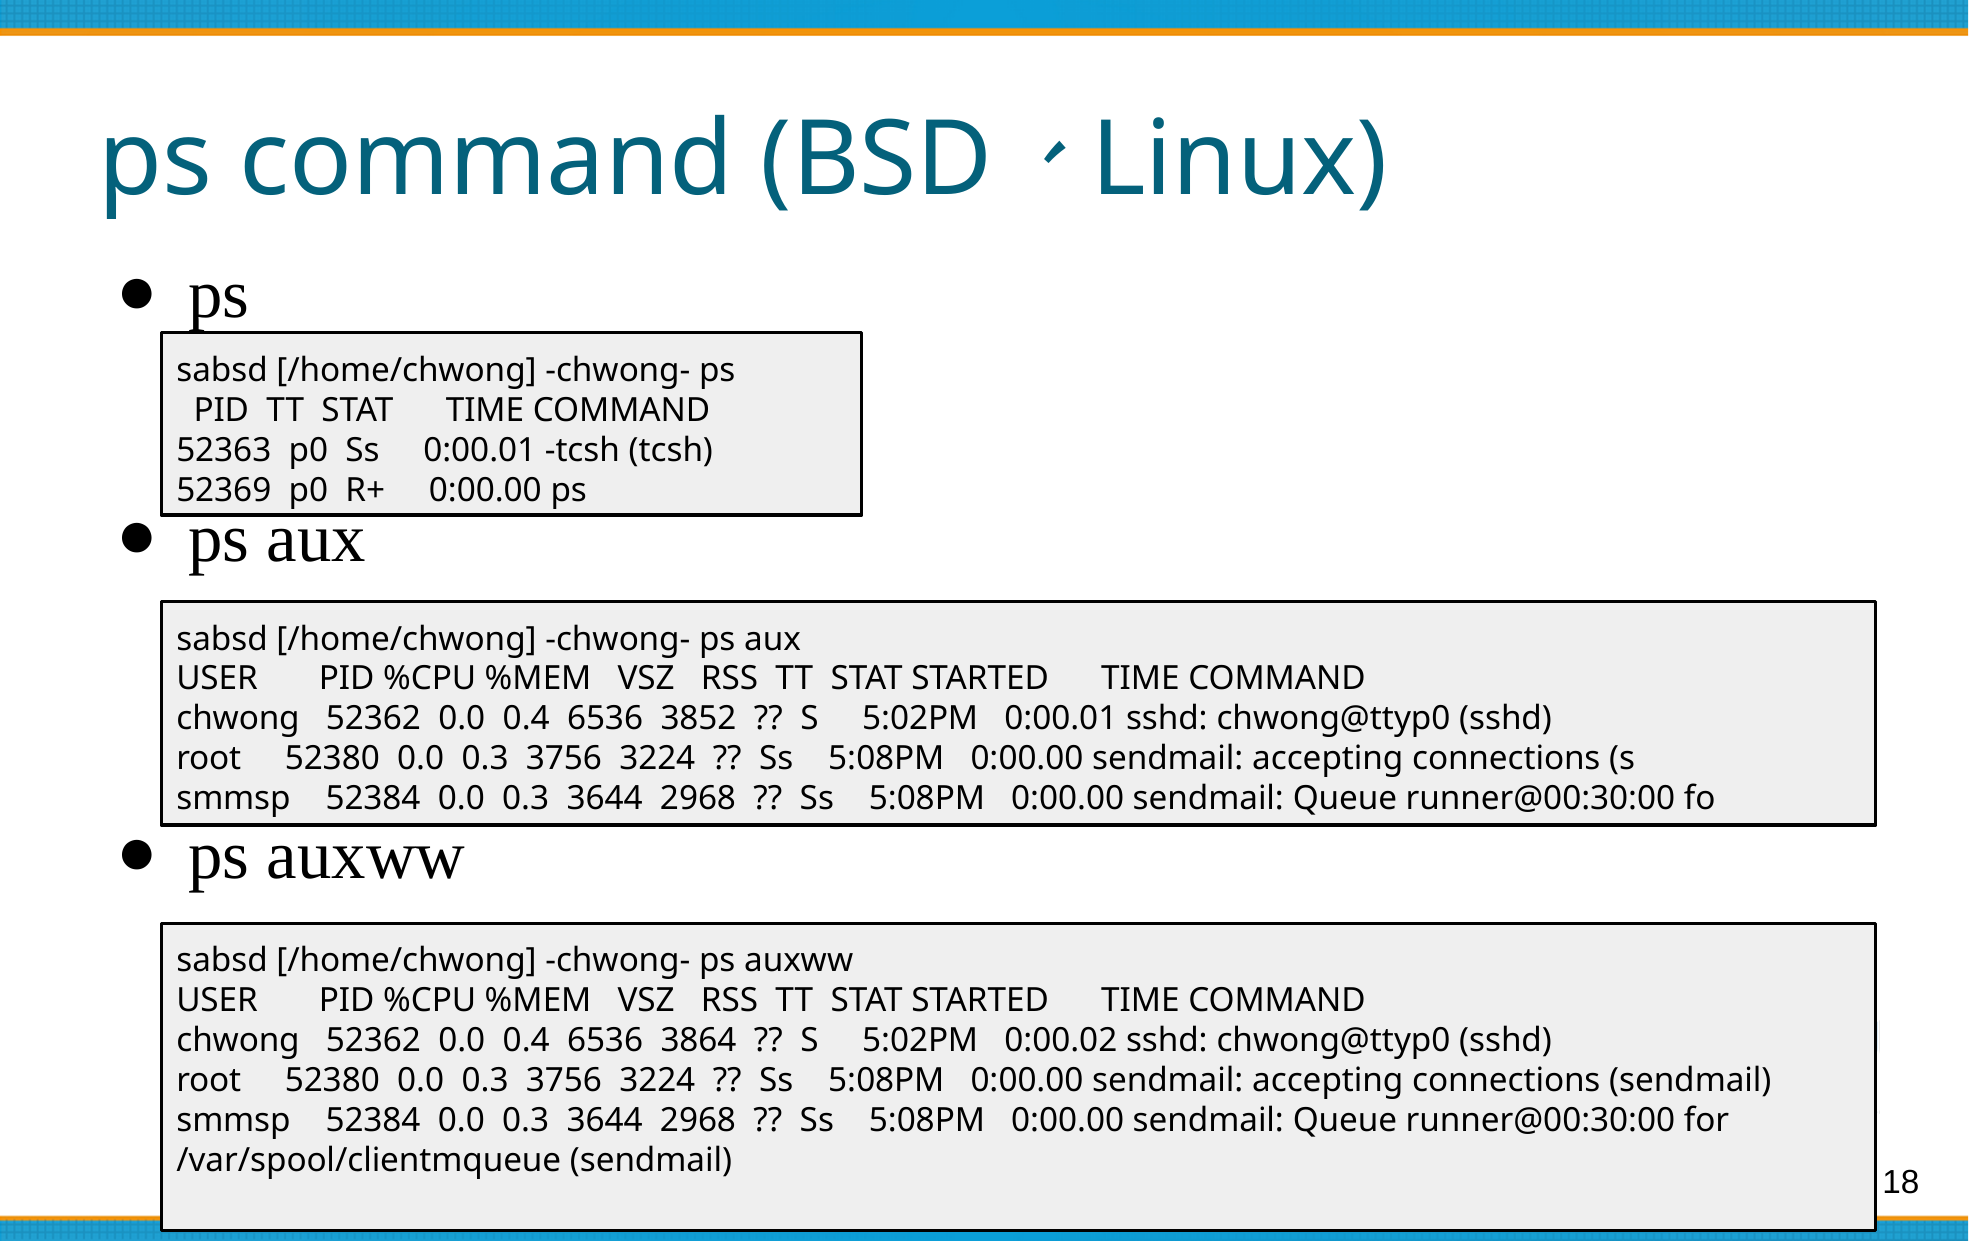

# ps command (BSD、Linux)
ps
sabsd [/home/chwong] -chwong- ps
 PID TT STAT TIME COMMAND
52363 p0 Ss 0:00.01 -tcsh (tcsh)
52369 p0 R+ 0:00.00 ps
sabsd [/home/chwong] -chwong- ps
 PID TT STAT TIME COMMAND
52363 p0 Ss 0:00.01 -tcsh (tcsh)
52369 p0 R+ 0:00.00 ps
ps aux
sabsd [/home/chwong] -chwong- ps aux
USER PID %CPU %MEM VSZ RSS TT STAT STARTED TIME COMMAND
chwong 52362 0.0 0.4 6536 3852 ?? S 5:02PM 0:00.01 sshd: chwong@ttyp0 (sshd)
root 52380 0.0 0.3 3756 3224 ?? Ss 5:08PM 0:00.00 sendmail: accepting connections (s
smmsp 52384 0.0 0.3 3644 2968 ?? Ss 5:08PM 0:00.00 sendmail: Queue runner@00:30:00 fo
sabsd [/home/chwong] -chwong- ps aux
USER PID %CPU %MEM VSZ RSS TT STAT STARTED TIME COMMAND
chwong 52362 0.0 0.4 6536 3852 ?? S 5:02PM 0:00.01 sshd: chwong@ttyp0 (sshd)
root 52380 0.0 0.3 3756 3224 ?? Ss 5:08PM 0:00.00 sendmail: accepting connections (s
smmsp 52384 0.0 0.3 3644 2968 ?? Ss 5:08PM 0:00.00 sendmail: Queue runner@00:30:00 fo
ps auxww
sabsd [/home/chwong] -chwong- ps auxww
USER PID %CPU %MEM VSZ RSS TT STAT STARTED TIME COMMAND
chwong 52362 0.0 0.4 6536 3864 ?? S 5:02PM 0:00.02 sshd: chwong@ttyp0 (sshd)
root 52380 0.0 0.3 3756 3224 ?? Ss 5:08PM 0:00.00 sendmail: accepting connections (sendmail)
smmsp 52384 0.0 0.3 3644 2968 ?? Ss 5:08PM 0:00.00 sendmail: Queue runner@00:30:00 for /var/spool/clientmqueue (sendmail)
sabsd [/home/chwong] -chwong- ps auxww
USER PID %CPU %MEM VSZ RSS TT STAT STARTED TIME COMMAND
chwong 52362 0.0 0.4 6536 3864 ?? S 5:02PM 0:00.02 sshd: chwong@ttyp0 (sshd)
root 52380 0.0 0.3 3756 3224 ?? Ss 5:08PM 0:00.00 sendmail: accepting connections (sendmail)
smmsp 52384 0.0 0.3 3644 2968 ?? Ss 5:08PM 0:00.00 sendmail: Queue runner@00:30:00 for /var/spool/clientmqueue (sendmail)